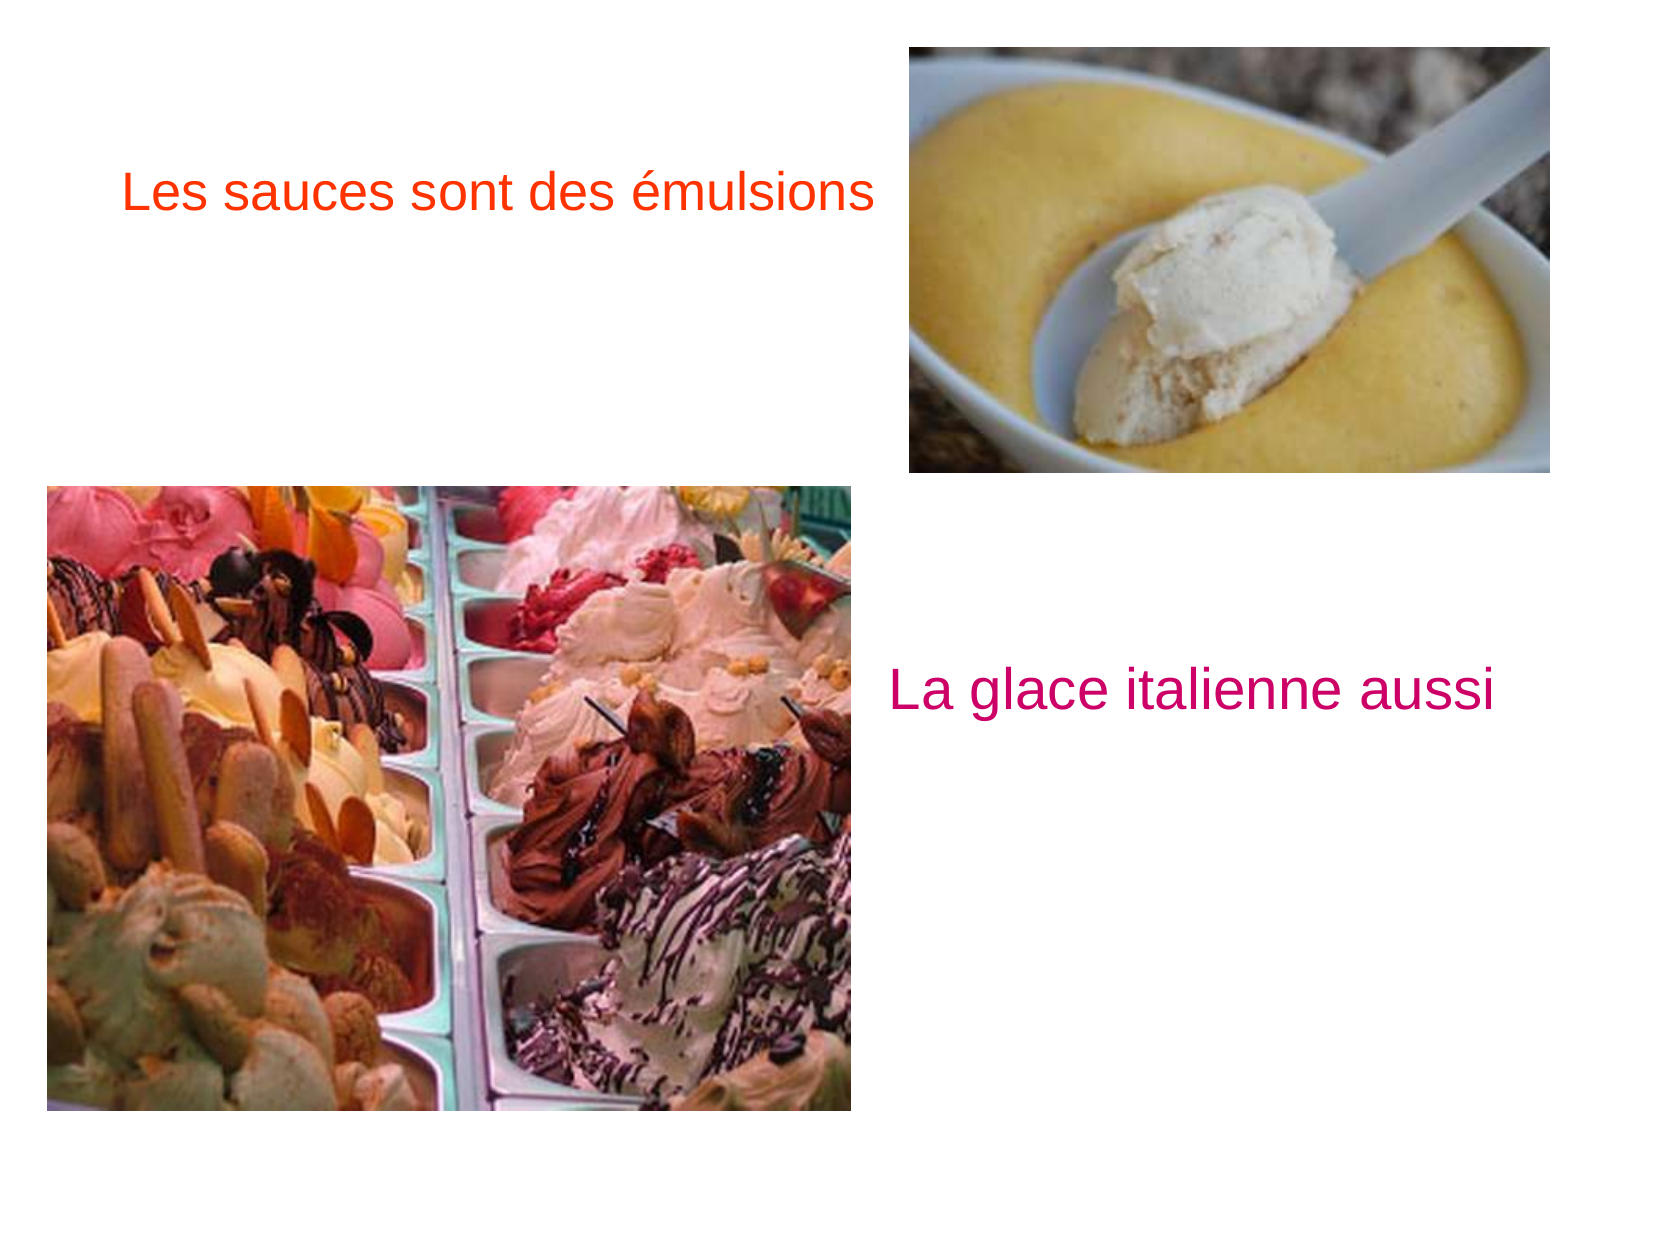

Les sauces sont des émulsions
La glace italienne aussi